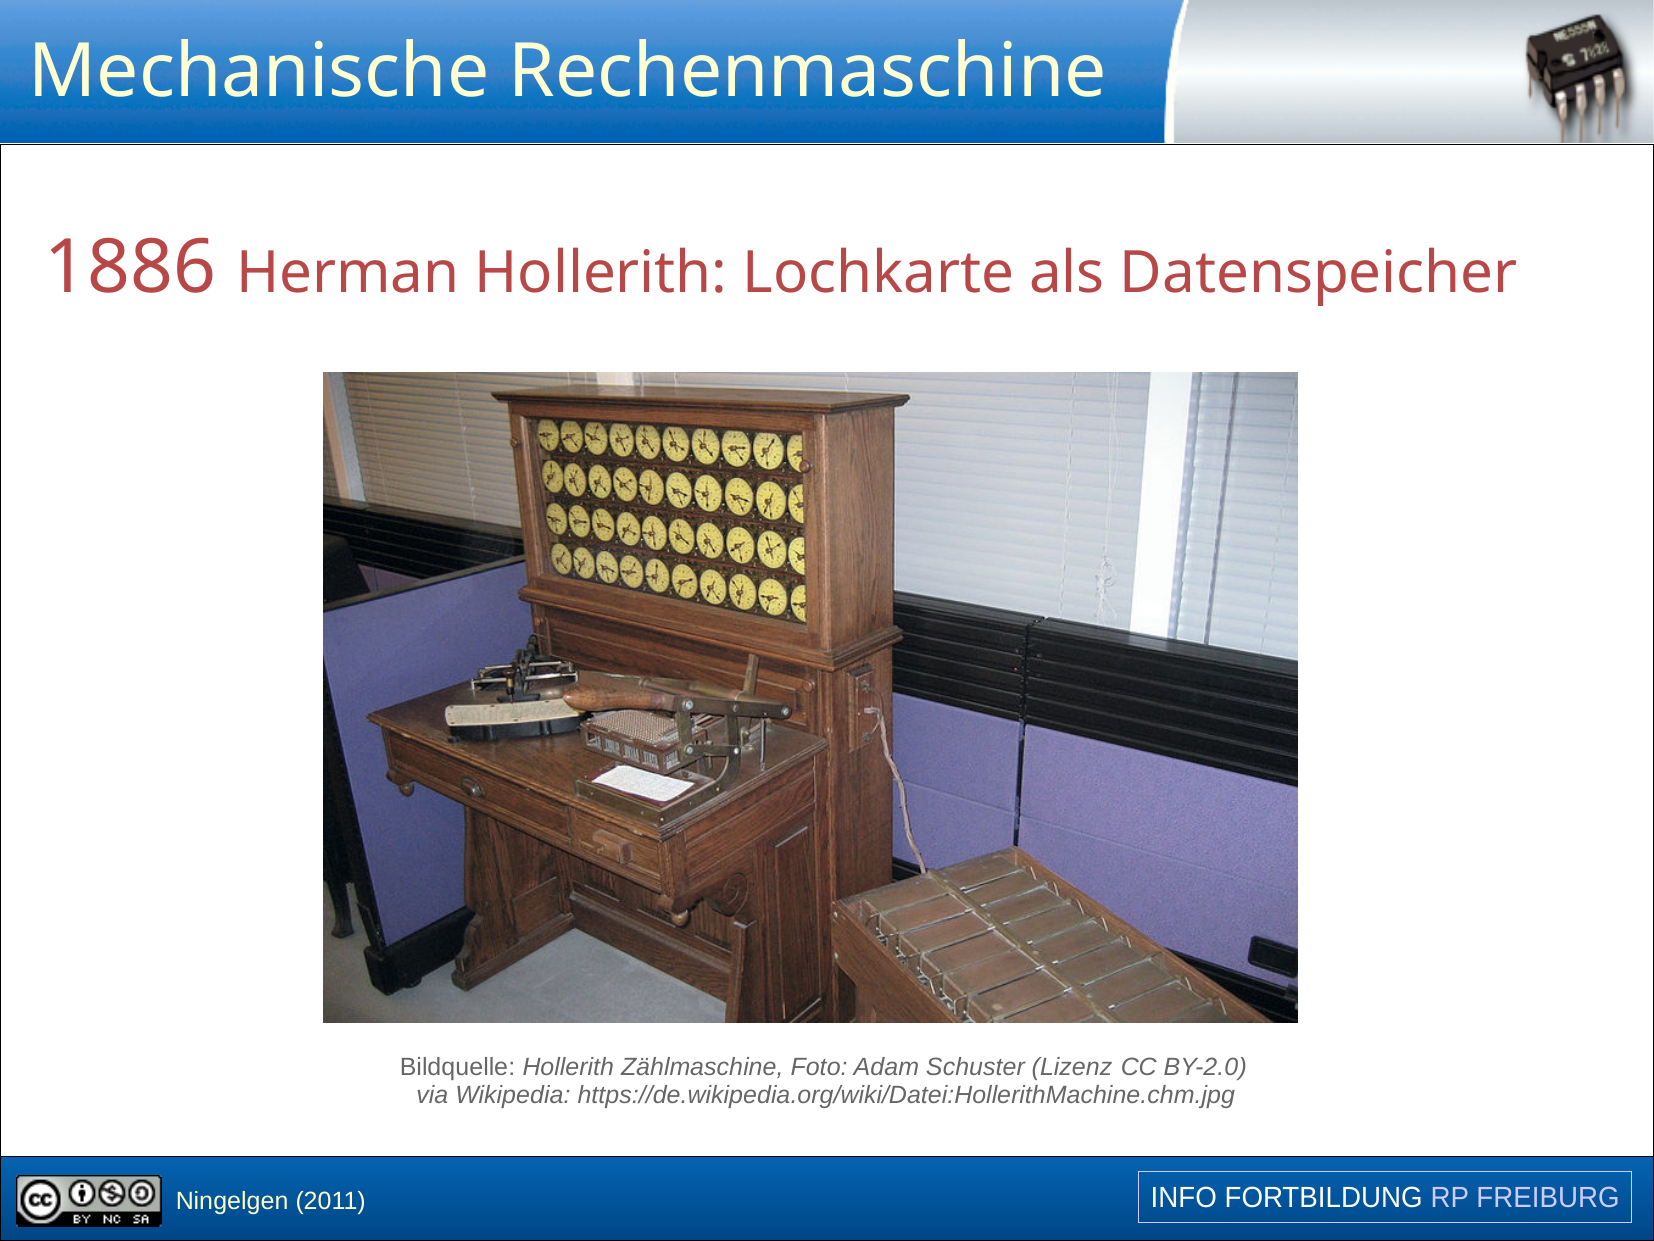

# Mechanische Rechenmaschine
1886 Herman Hollerith: Lochkarte als Datenspeicher
Bildquelle: Hollerith Zählmaschine, Foto: Adam Schuster (Lizenz CC BY-2.0)
via Wikipedia: https://de.wikipedia.org/wiki/Datei:HollerithMachine.chm.jpg